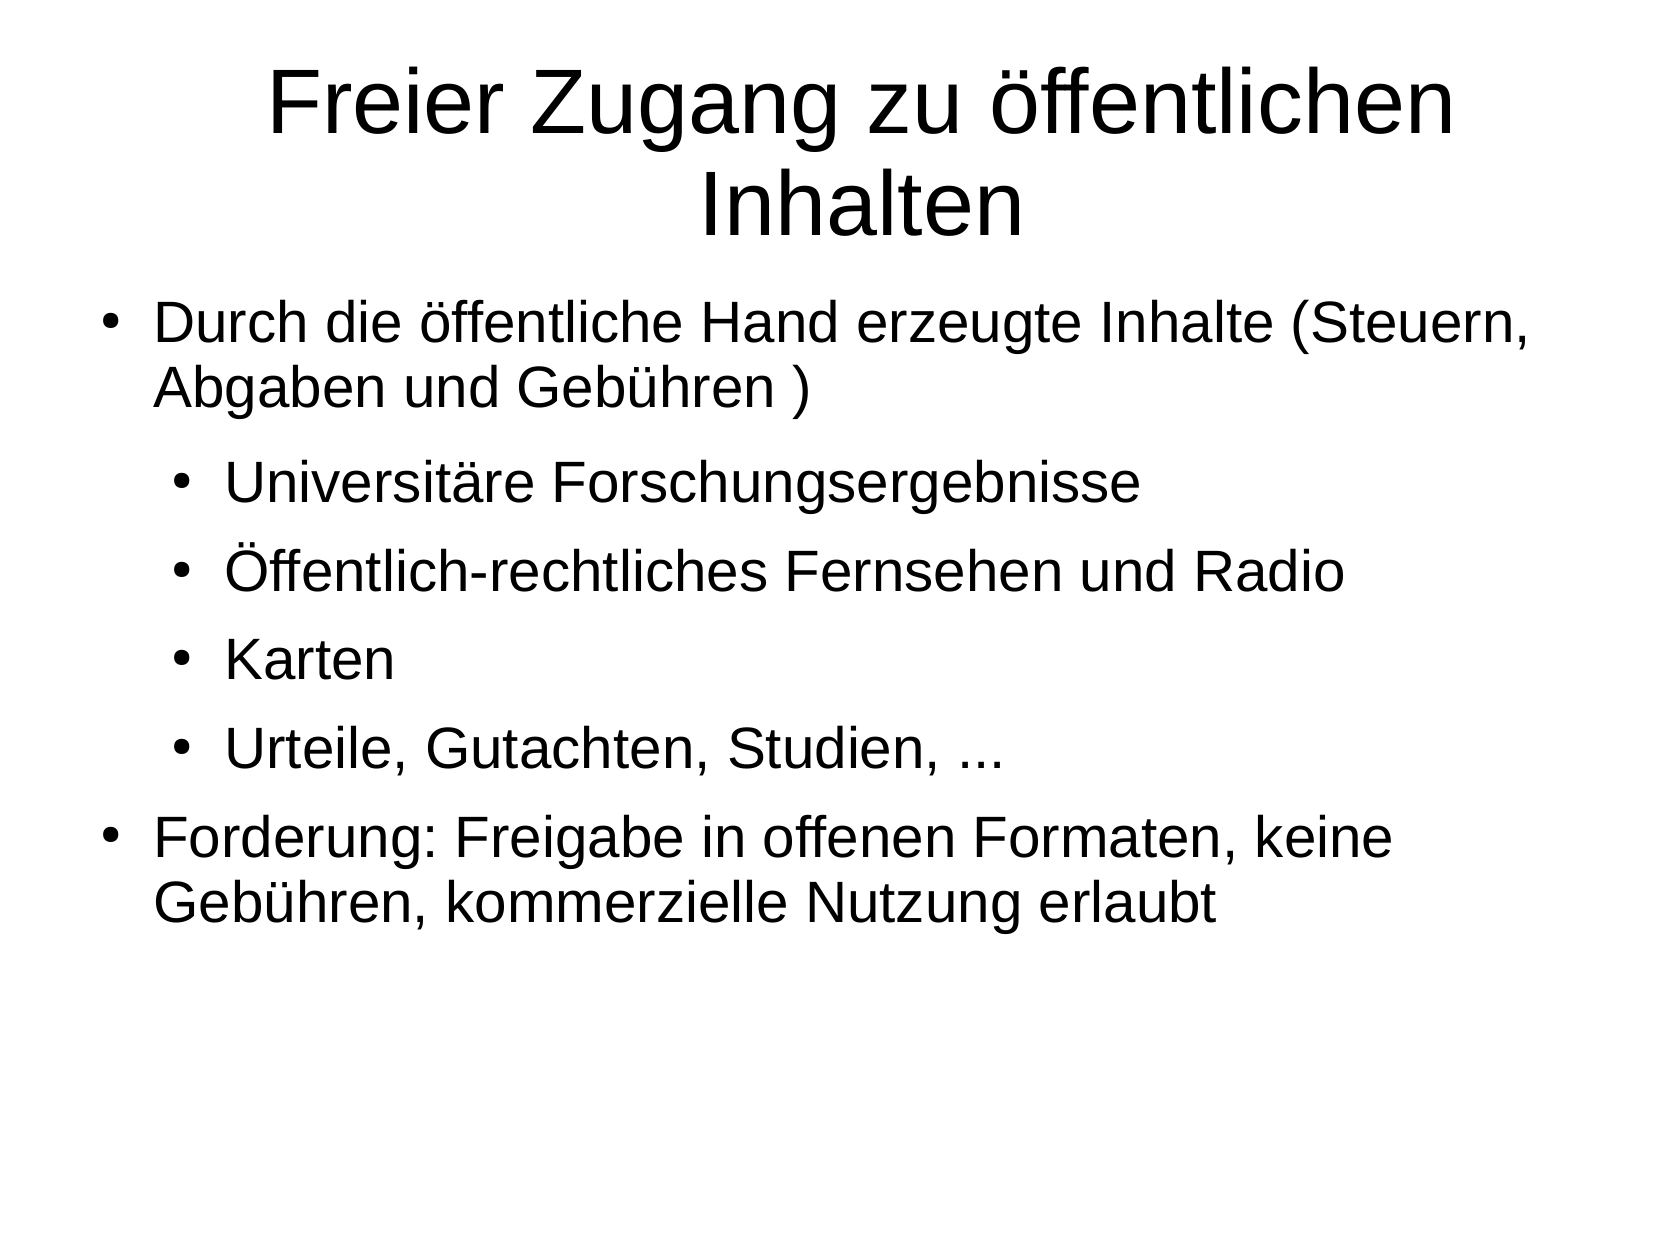

# Freier Zugang zu öffentlichen Inhalten
Durch die öffentliche Hand erzeugte Inhalte (Steuern, Abgaben und Gebühren )
Universitäre Forschungsergebnisse
Öffentlich-rechtliches Fernsehen und Radio
Karten
Urteile, Gutachten, Studien, ...
Forderung: Freigabe in offenen Formaten, keine Gebühren, kommerzielle Nutzung erlaubt